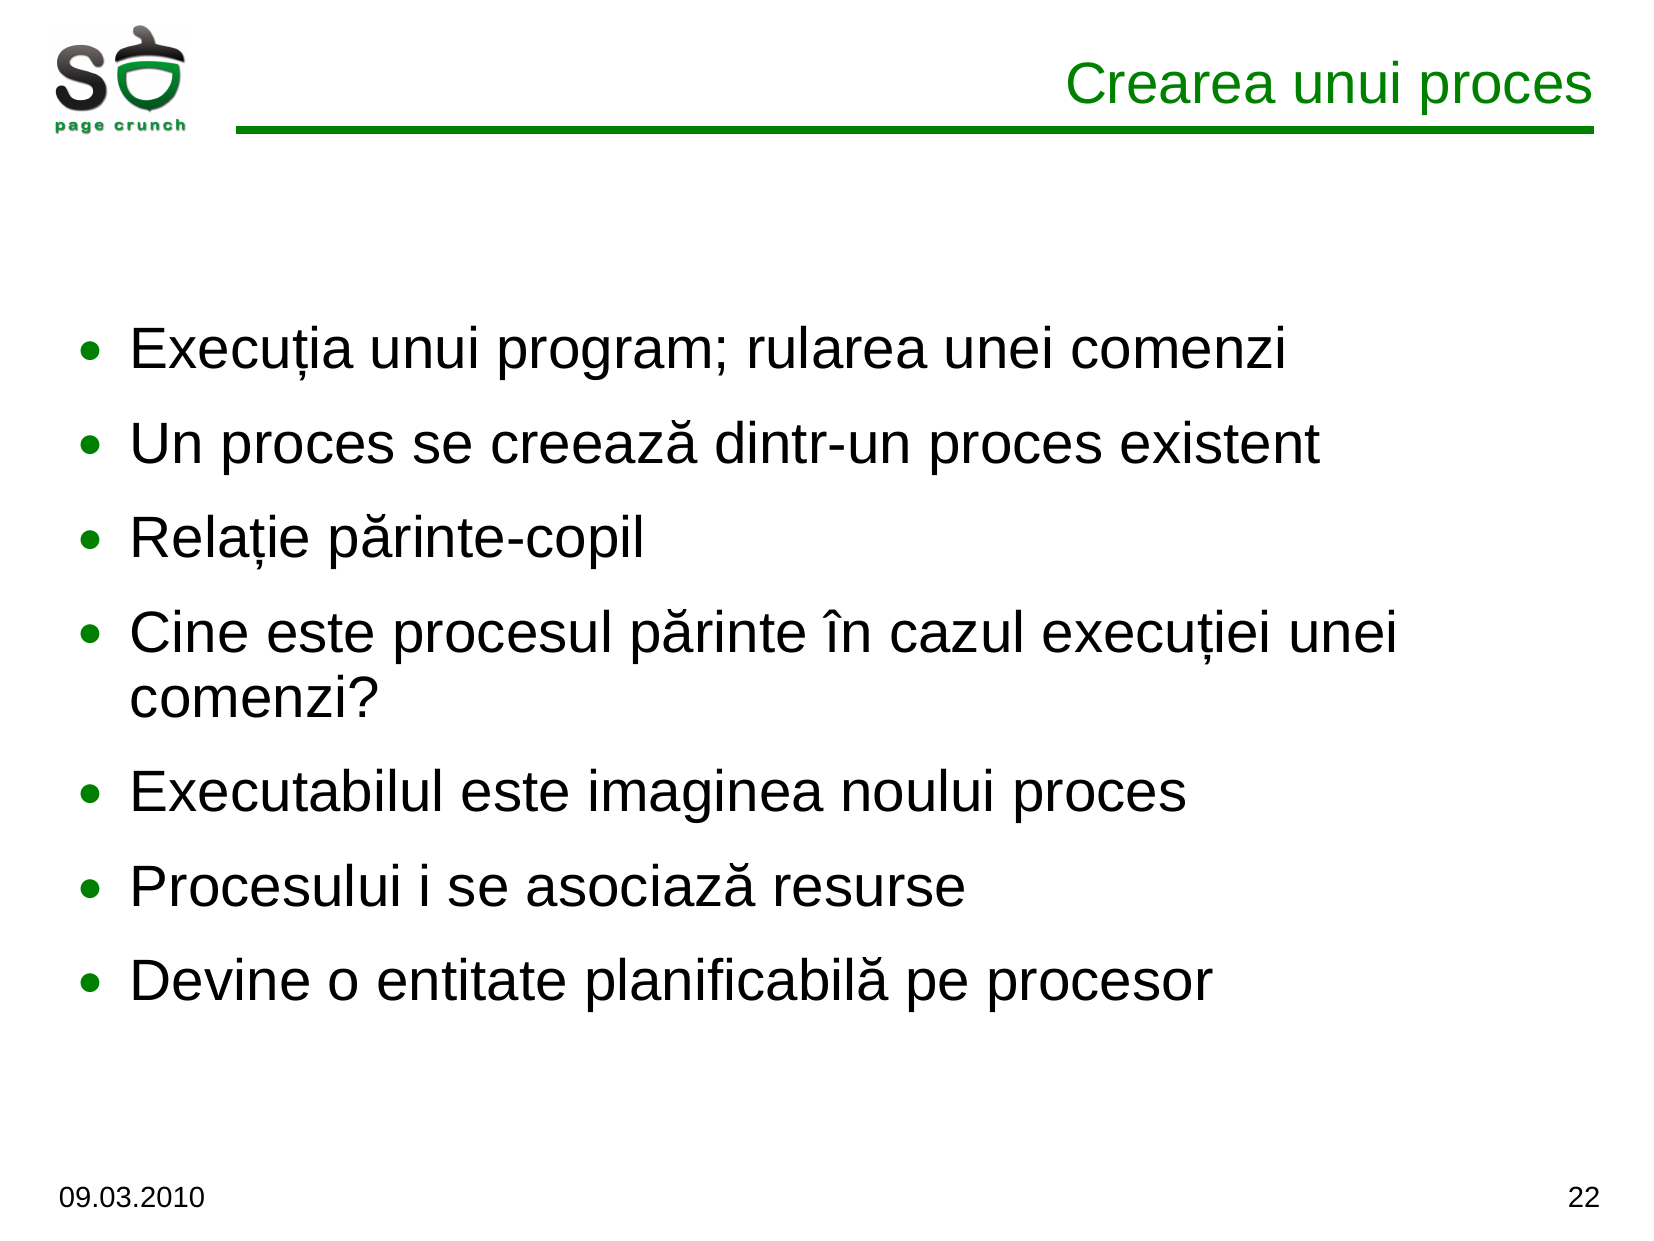

# Crearea unui proces
Execuția unui program; rularea unei comenzi
Un proces se creează dintr-un proces existent
Relație părinte-copil
Cine este procesul părinte în cazul execuției unei comenzi?
Executabilul este imaginea noului proces
Procesului i se asociază resurse
Devine o entitate planificabilă pe procesor
09.03.2010
22